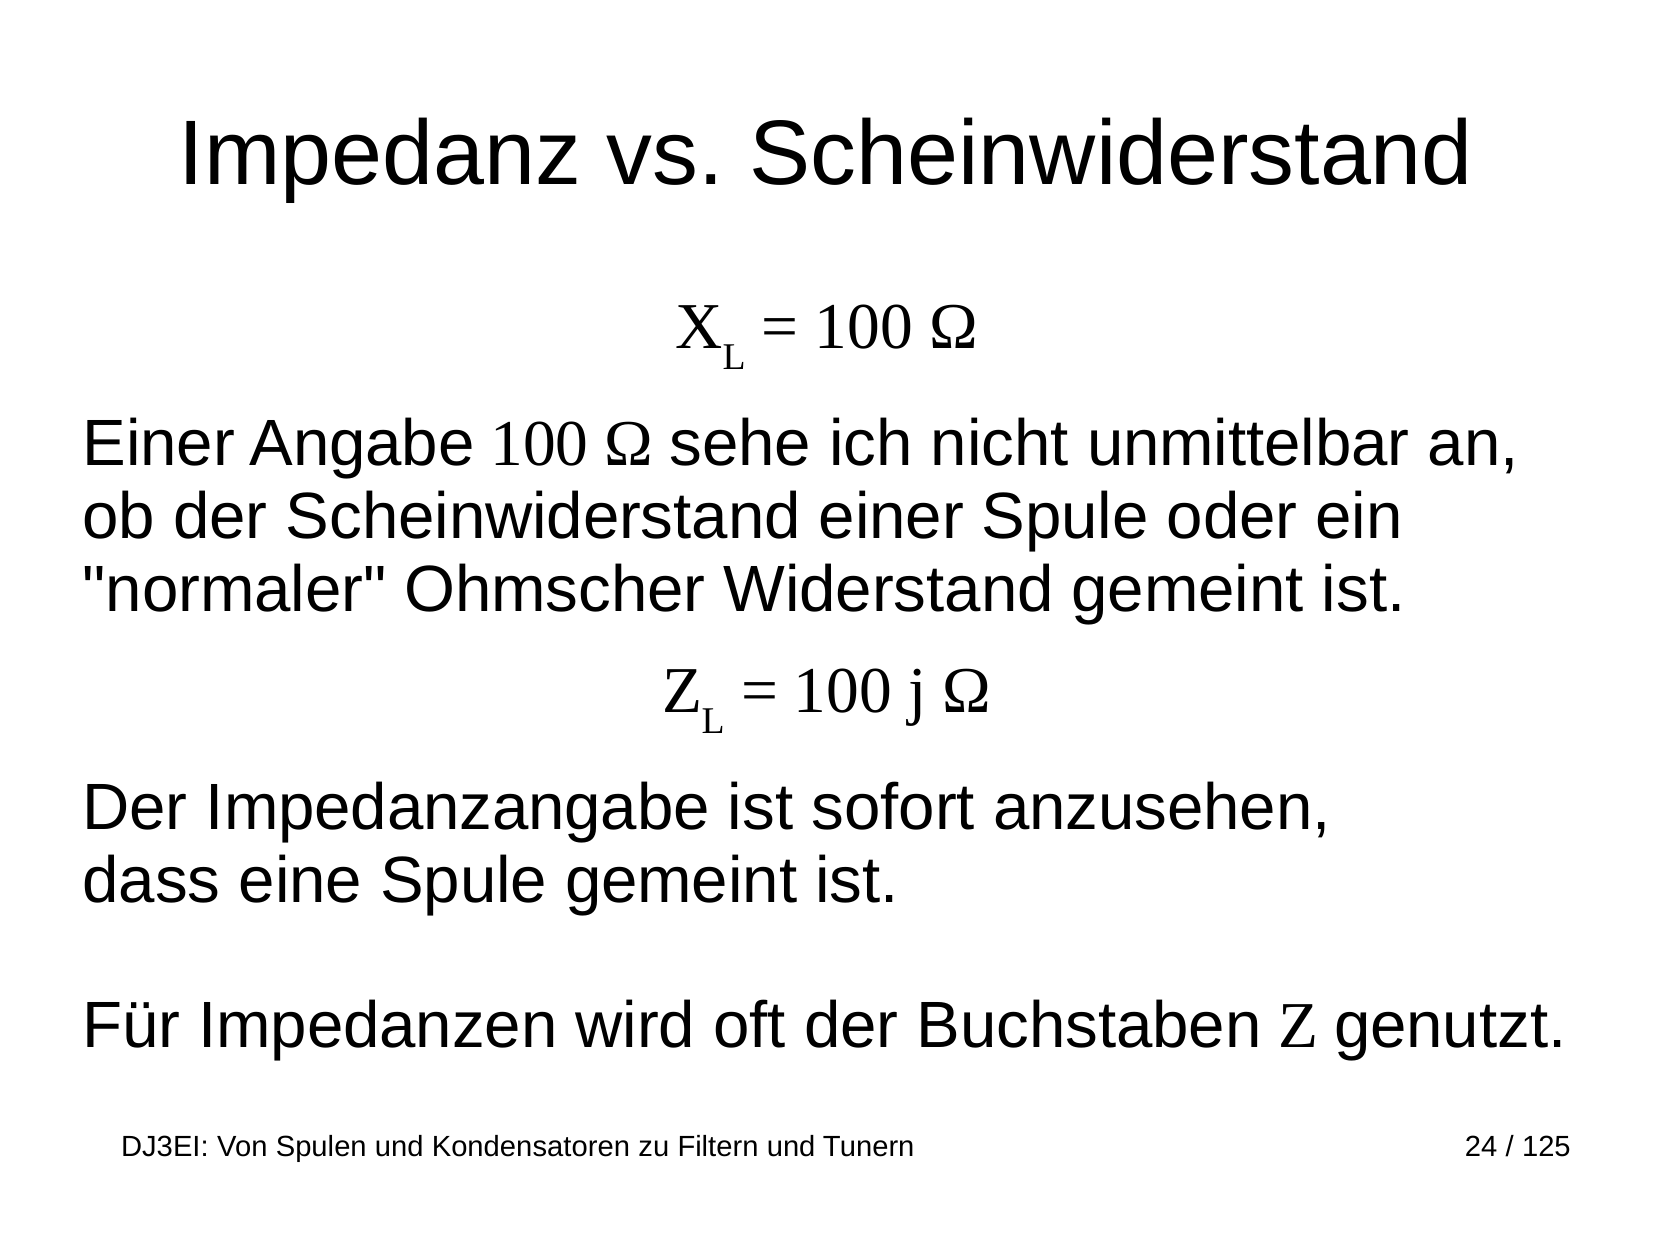

# Impedanz vs. Scheinwiderstand
XL = 100 Ω
Einer Angabe 100 Ω sehe ich nicht unmittelbar an, ob der Scheinwiderstand einer Spule oder ein "normaler" Ohmscher Widerstand gemeint ist.
ZL = 100 j Ω
Der Impedanzangabe ist sofort anzusehen,
dass eine Spule gemeint ist.
Für Impedanzen wird oft der Buchstaben Z genutzt.